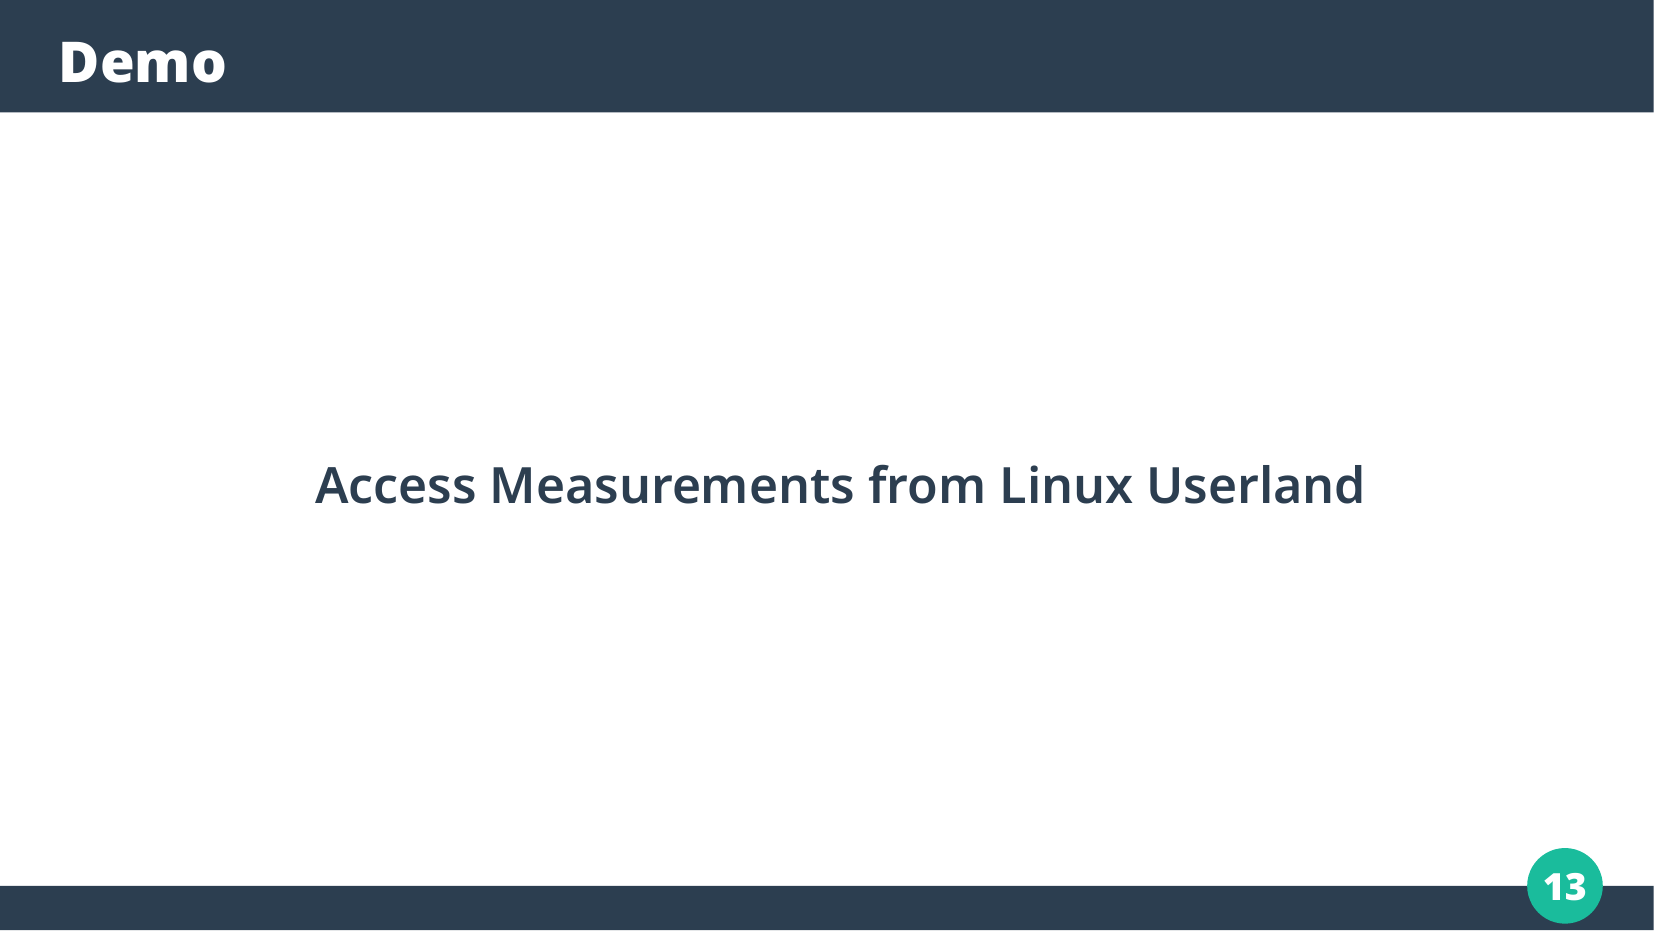

# Demo
Access Measurements from Linux Userland